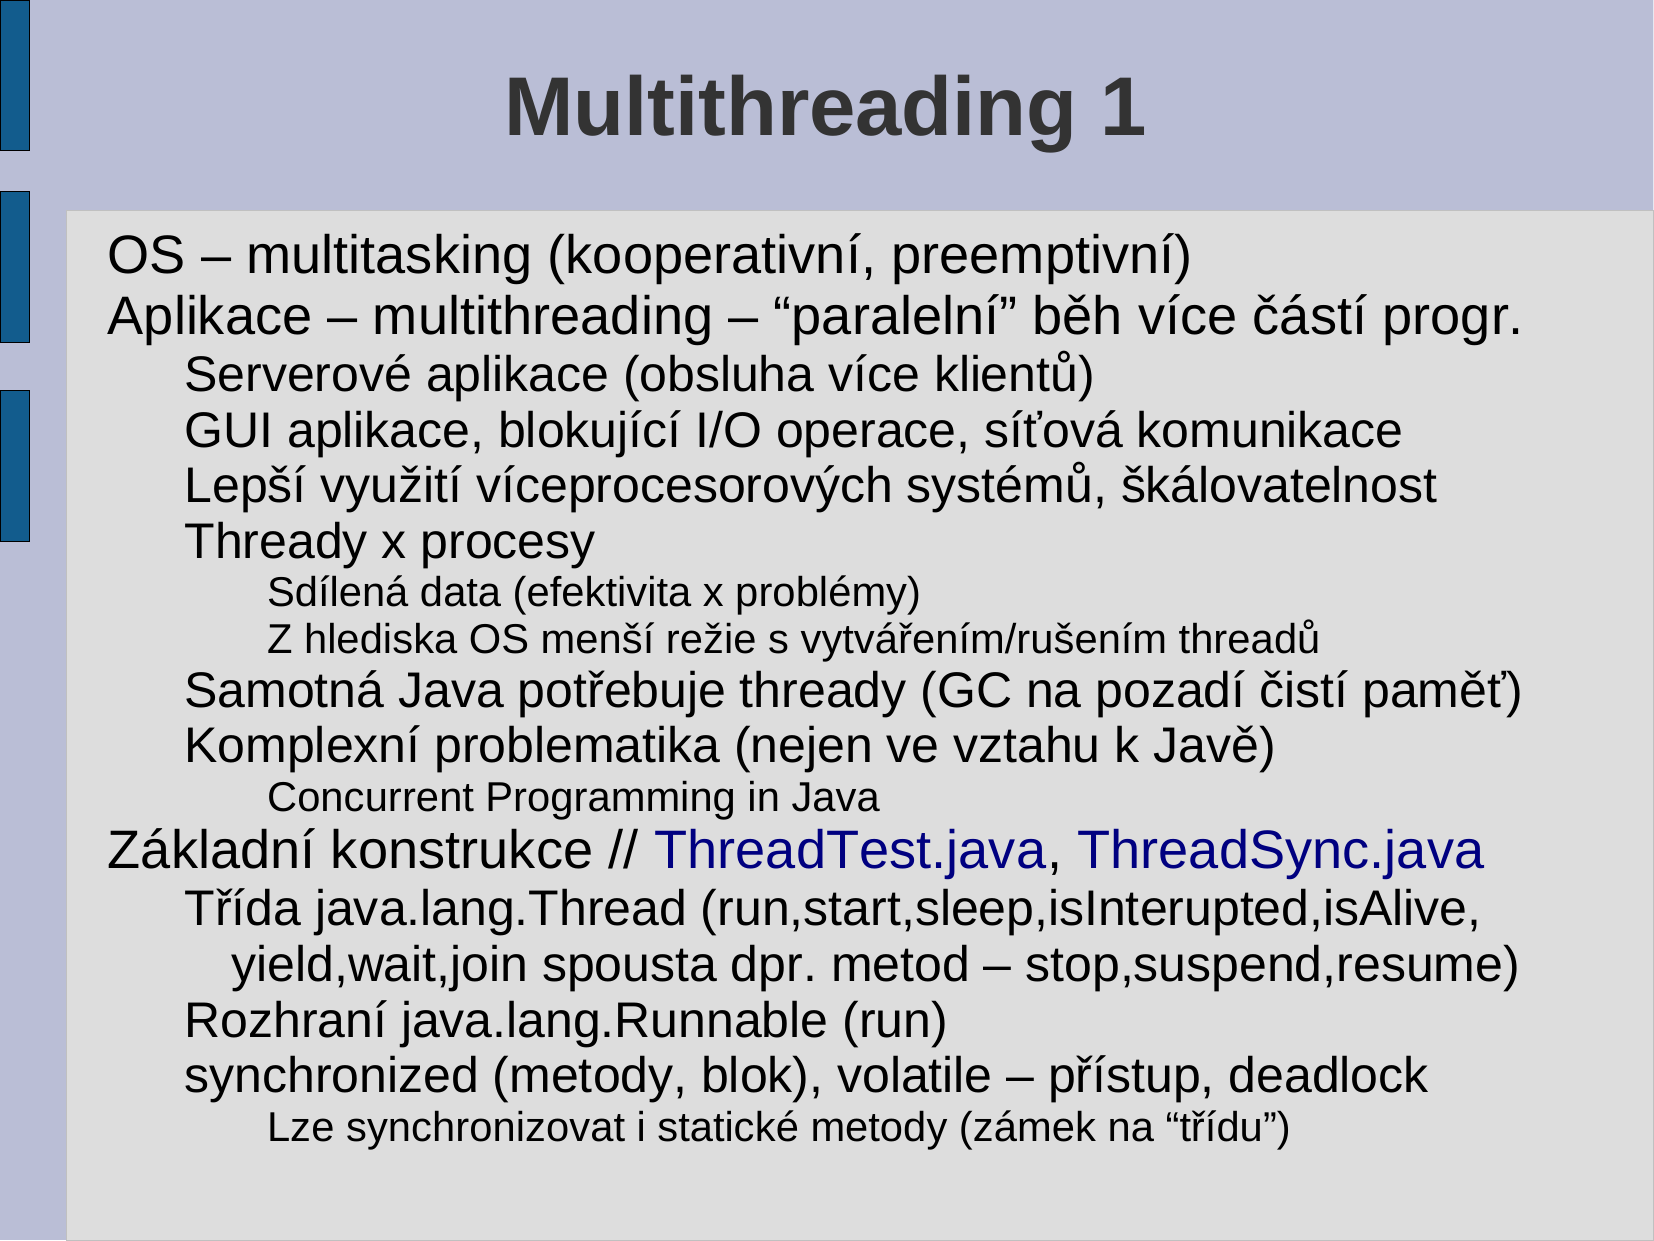

# Multithreading 1
OS – multitasking (kooperativní, preemptivní)
Aplikace – multithreading – “paralelní” běh více částí progr.
Serverové aplikace (obsluha více klientů)
GUI aplikace, blokující I/O operace, síťová komunikace
Lepší využití víceprocesorových systémů, škálovatelnost
Thready x procesy
Sdílená data (efektivita x problémy)
Z hlediska OS menší režie s vytvářením/rušením threadů
Samotná Java potřebuje thready (GC na pozadí čistí paměť)
Komplexní problematika (nejen ve vztahu k Javě)
Concurrent Programming in Java
Základní konstrukce // ThreadTest.java, ThreadSync.java
Třída java.lang.Thread (run,start,sleep,isInterupted,isAlive, yield,wait,join spousta dpr. metod – stop,suspend,resume)
Rozhraní java.lang.Runnable (run)
synchronized (metody, blok), volatile – přístup, deadlock
Lze synchronizovat i statické metody (zámek na “třídu”)